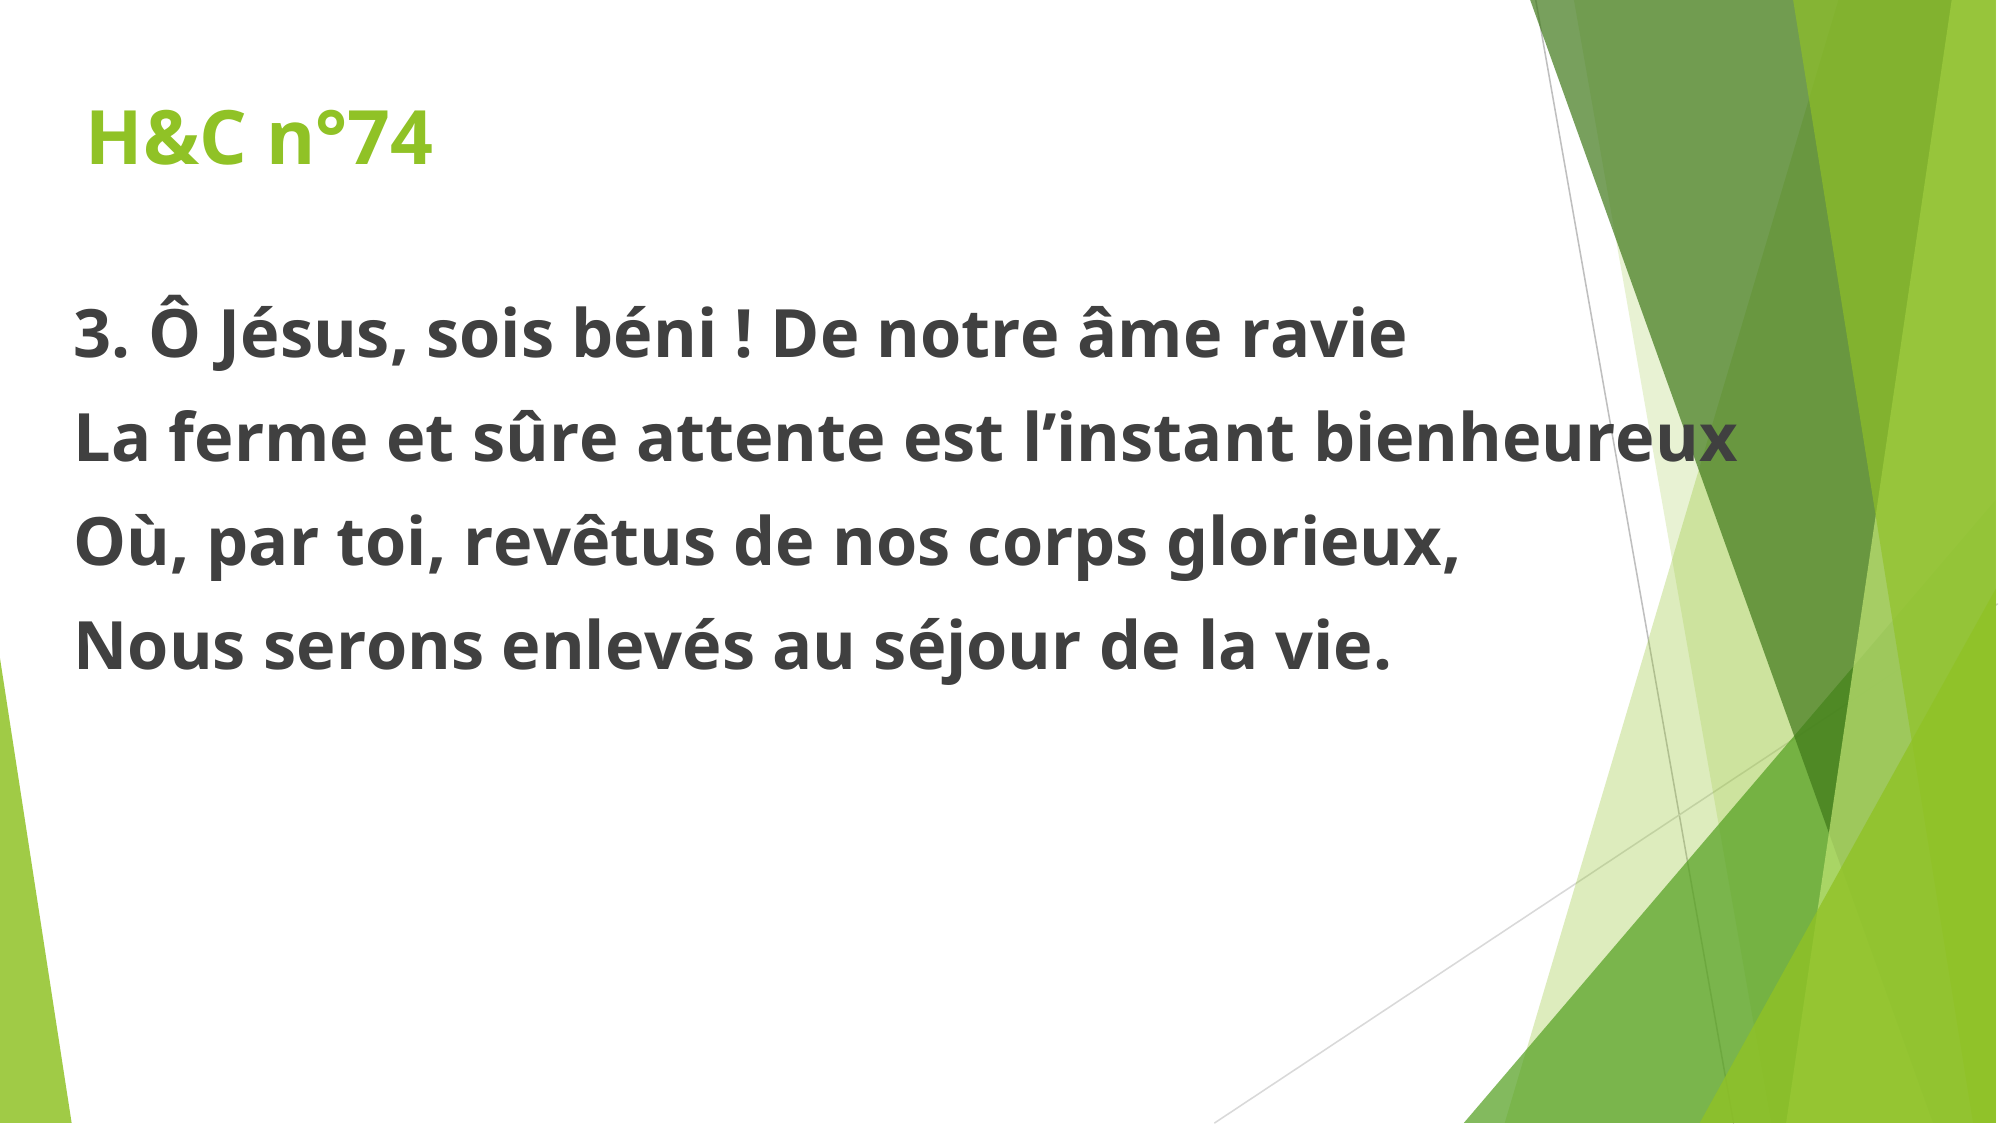

H&C n°74
3. Ô Jésus, sois béni ! De notre âme ravie
La ferme et sûre attente est l’instant bienheureux
Où, par toi, revêtus de nos corps glorieux,
Nous serons enlevés au séjour de la vie.